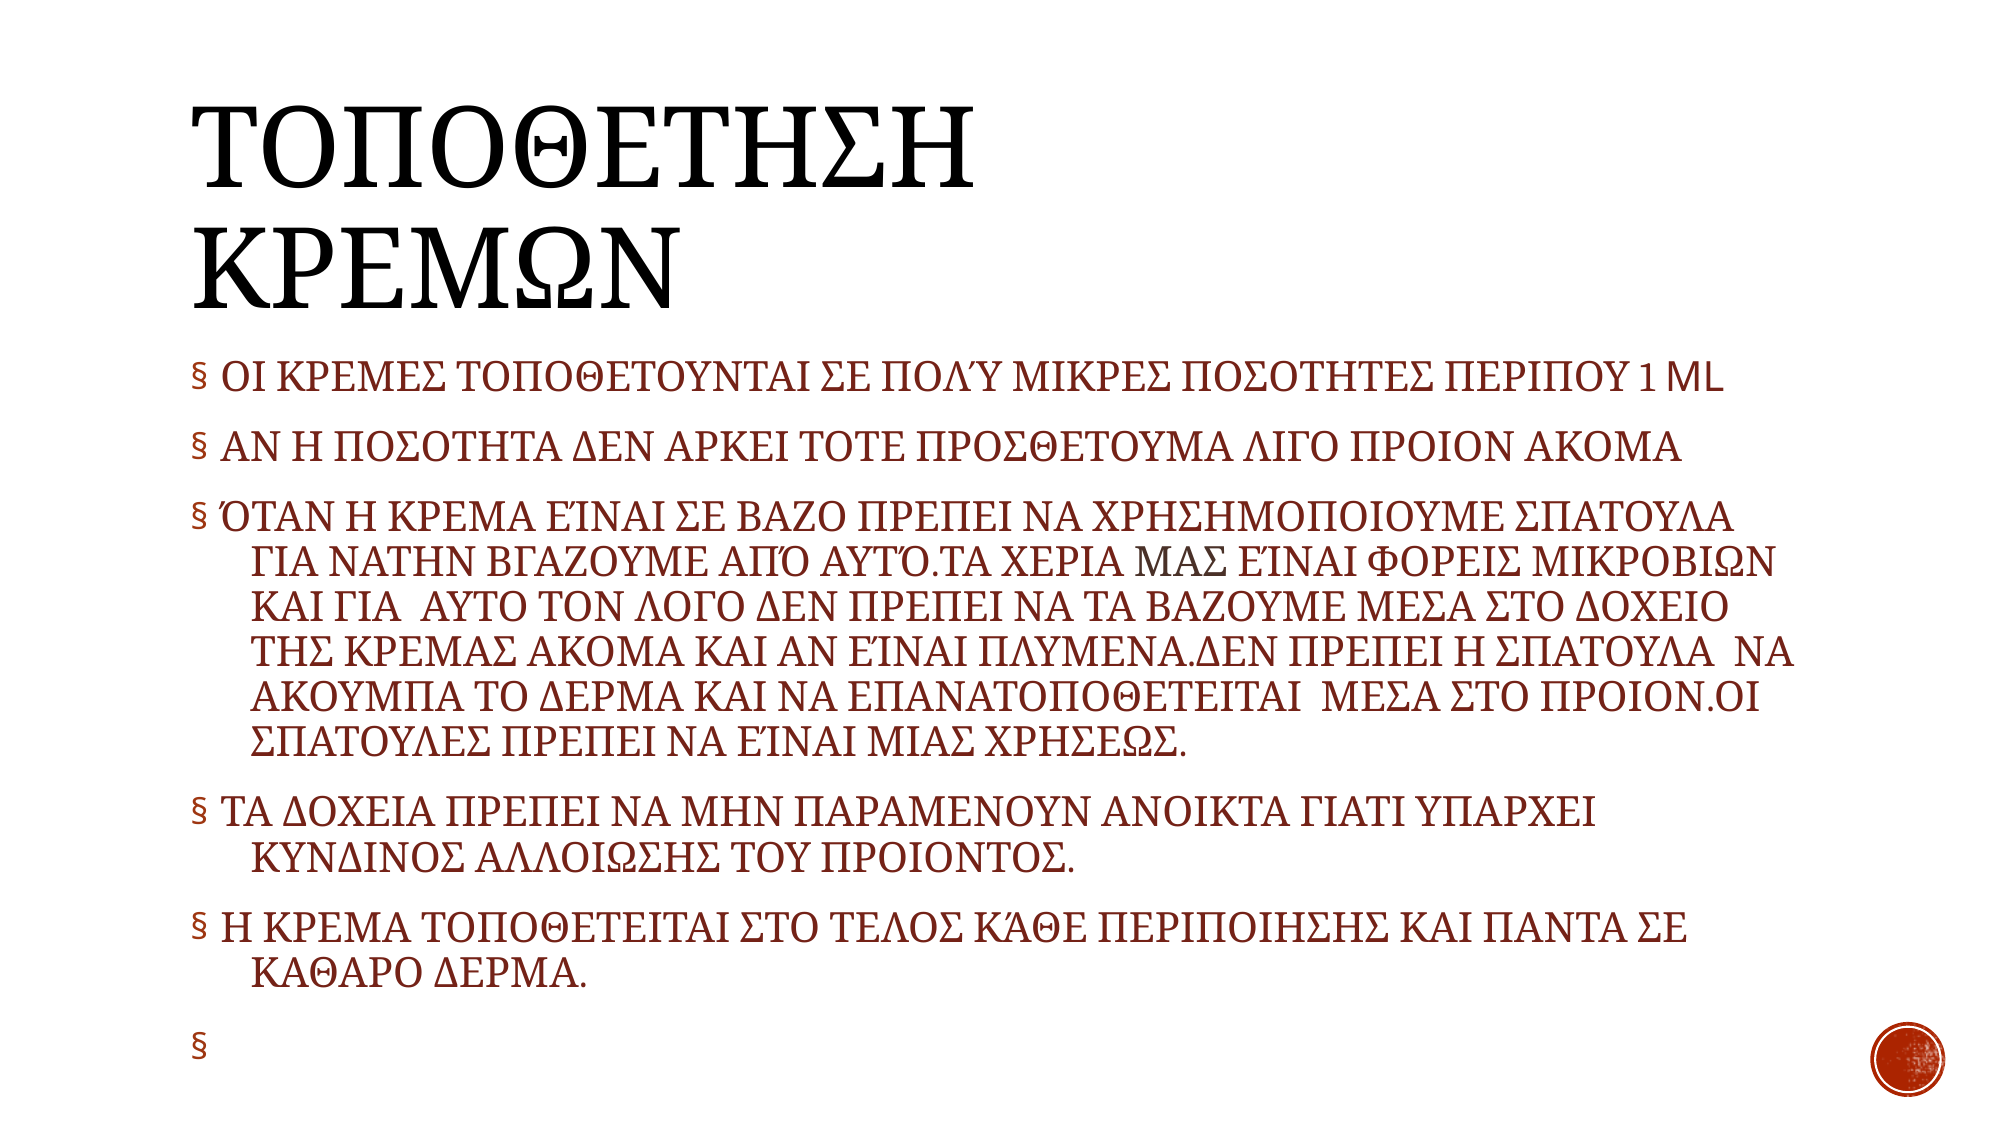

# ΤΟΠΟΘΕΤΗΣΗ ΚΡΕΜΩΝ
ΟΙ ΚΡΕΜΕΣ ΤΟΠΟΘΕΤΟΥΝΤΑΙ ΣΕ ΠΟΛΎ ΜΙΚΡΕΣ ΠΟΣΟΤΗΤΕΣ ΠΕΡΙΠΟΥ 1 ML
ΑΝ Η ΠΟΣΟΤΗΤΑ ΔΕΝ ΑΡΚΕΙ ΤΟΤΕ ΠΡΟΣΘΕΤΟΥΜΑ ΛΙΓΟ ΠΡΟΙΟΝ ΑΚΟΜΑ
ΌΤΑΝ Η ΚΡΕΜΑ ΕΊΝΑΙ ΣΕ ΒΑΖΟ ΠΡΕΠΕΙ ΝΑ ΧΡΗΣΗΜΟΠΟΙΟΥΜΕ ΣΠΑΤΟΥΛΑ ΓΙΑ ΝΑΤΗΝ ΒΓΑΖΟΥΜΕ ΑΠΌ ΑΥΤΌ.ΤΑ ΧΕΡΙΑ ΜΑΣ ΕΊΝΑΙ ΦΟΡΕΙΣ ΜΙΚΡΟΒΙΩΝ ΚΑΙ ΓΙΑ ΑΥΤΟ ΤΟΝ ΛΟΓΟ ΔΕΝ ΠΡΕΠΕΙ ΝΑ ΤΑ ΒΑΖΟΥΜΕ ΜΕΣΑ ΣΤΟ ΔΟΧΕΙΟ ΤΗΣ ΚΡΕΜΑΣ ΑΚΟΜΑ ΚΑΙ ΑΝ ΕΊΝΑΙ ΠΛΥΜΕΝΑ.ΔΕΝ ΠΡΕΠΕΙ Η ΣΠΑΤΟΥΛΑ ΝΑ ΑΚΟΥΜΠΑ ΤΟ ΔΕΡΜΑ ΚΑΙ ΝΑ ΕΠΑΝΑΤΟΠΟΘΕΤΕΙΤΑΙ ΜΕΣΑ ΣΤΟ ΠΡΟΙΟΝ.ΟΙ ΣΠΑΤΟΥΛΕΣ ΠΡΕΠΕΙ ΝΑ ΕΊΝΑΙ ΜΙΑΣ ΧΡΗΣΕΩΣ.
ΤΑ ΔΟΧΕΙΑ ΠΡΕΠΕΙ ΝΑ ΜΗΝ ΠΑΡΑΜΕΝΟΥΝ ΑΝΟΙΚΤΑ ΓΙΑΤΙ ΥΠΑΡΧΕΙ ΚΥΝΔΙΝΟΣ ΑΛΛΟΙΩΣΗΣ ΤΟΥ ΠΡΟΙΟΝΤΟΣ.
Η ΚΡΕΜΑ ΤΟΠΟΘΕΤΕΙΤΑΙ ΣΤΟ ΤΕΛΟΣ ΚΆΘΕ ΠΕΡΙΠΟΙΗΣΗΣ ΚΑΙ ΠΑΝΤΑ ΣΕ ΚΑΘΑΡΟ ΔΕΡΜΑ.